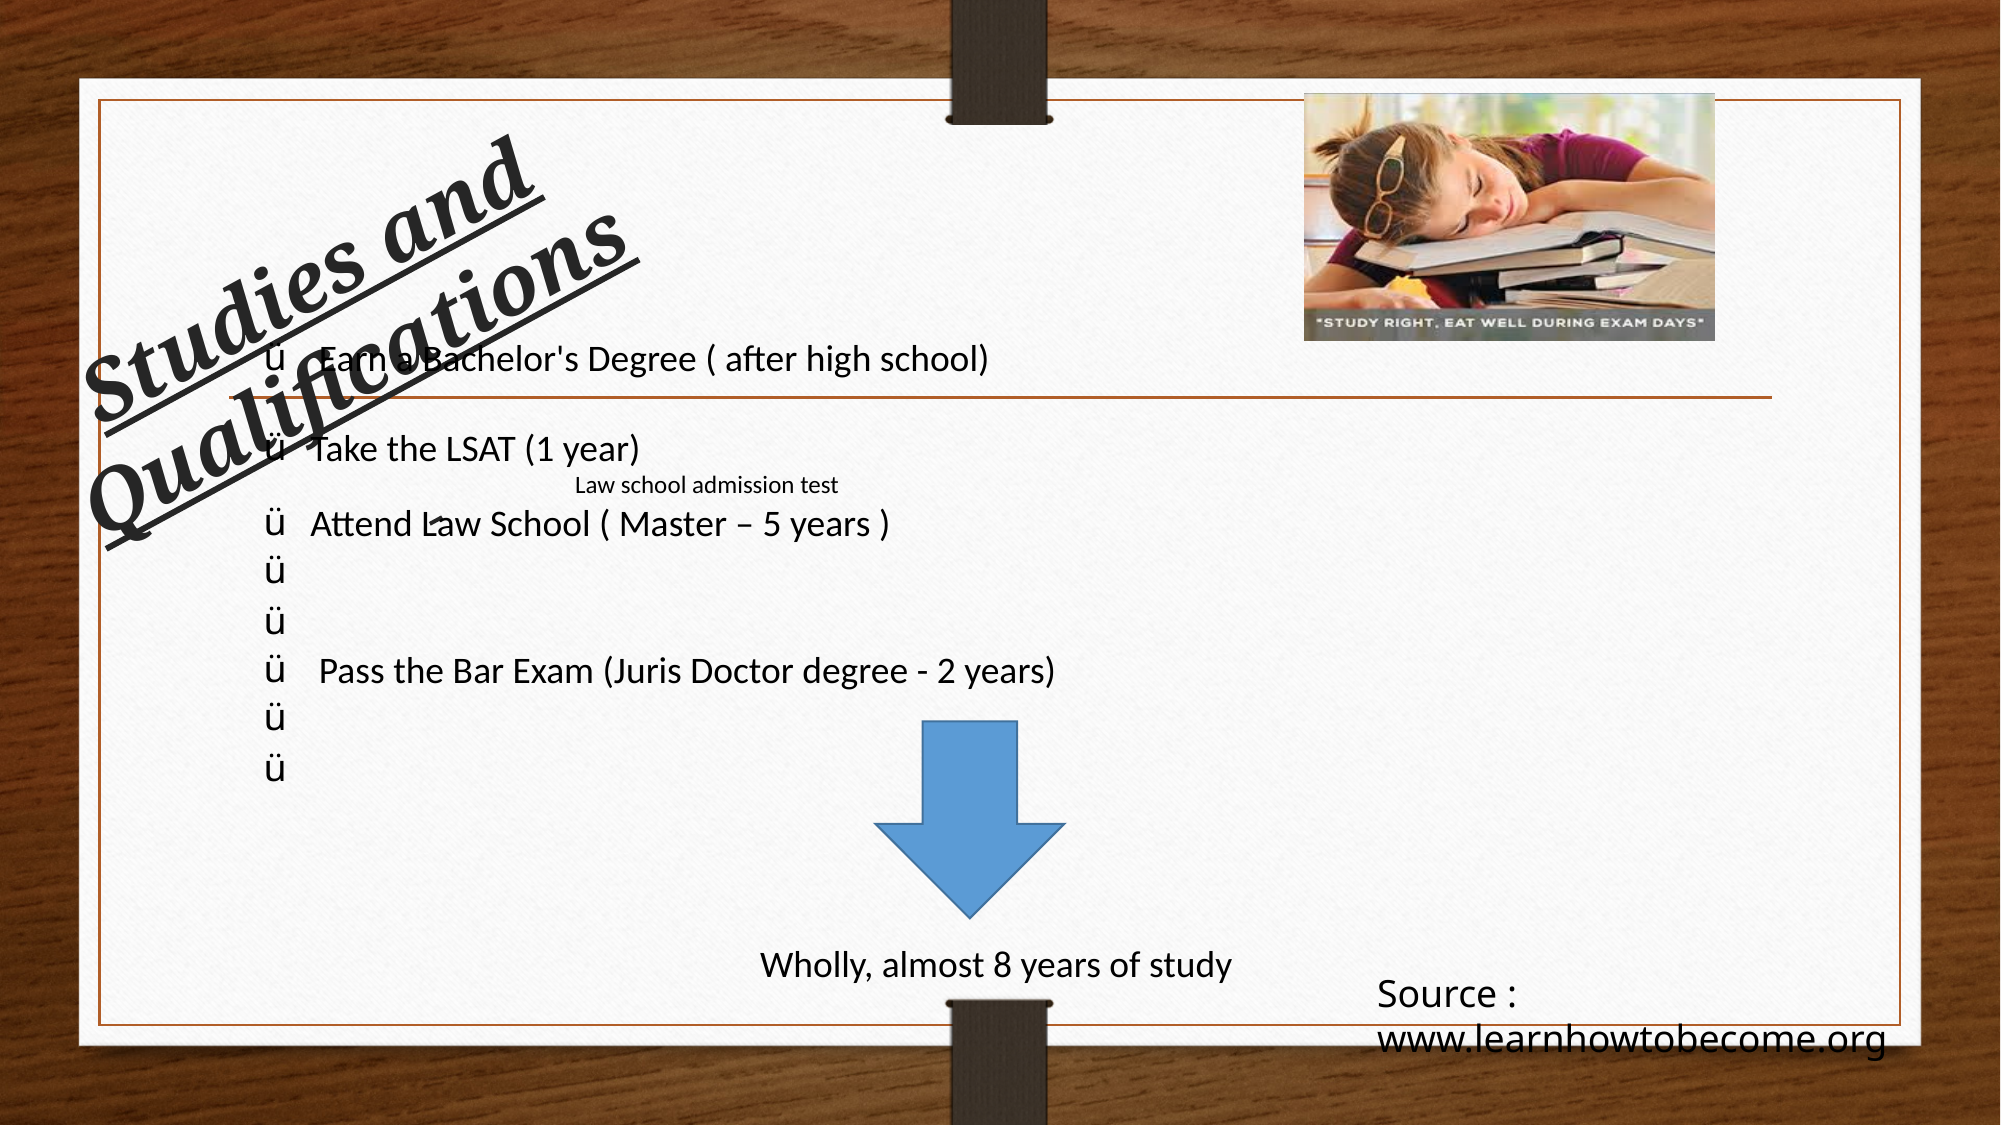

# Studies and Qualifications
 Earn a Bachelor's Degree ( after high school)
Take the LSAT (1 year)
Law school admission test
Attend Law School ( Master – 5 years )
 Pass the Bar Exam (Juris Doctor degree - 2 years)
Wholly, almost 8 years of study
Source : www.learnhowtobecome.org